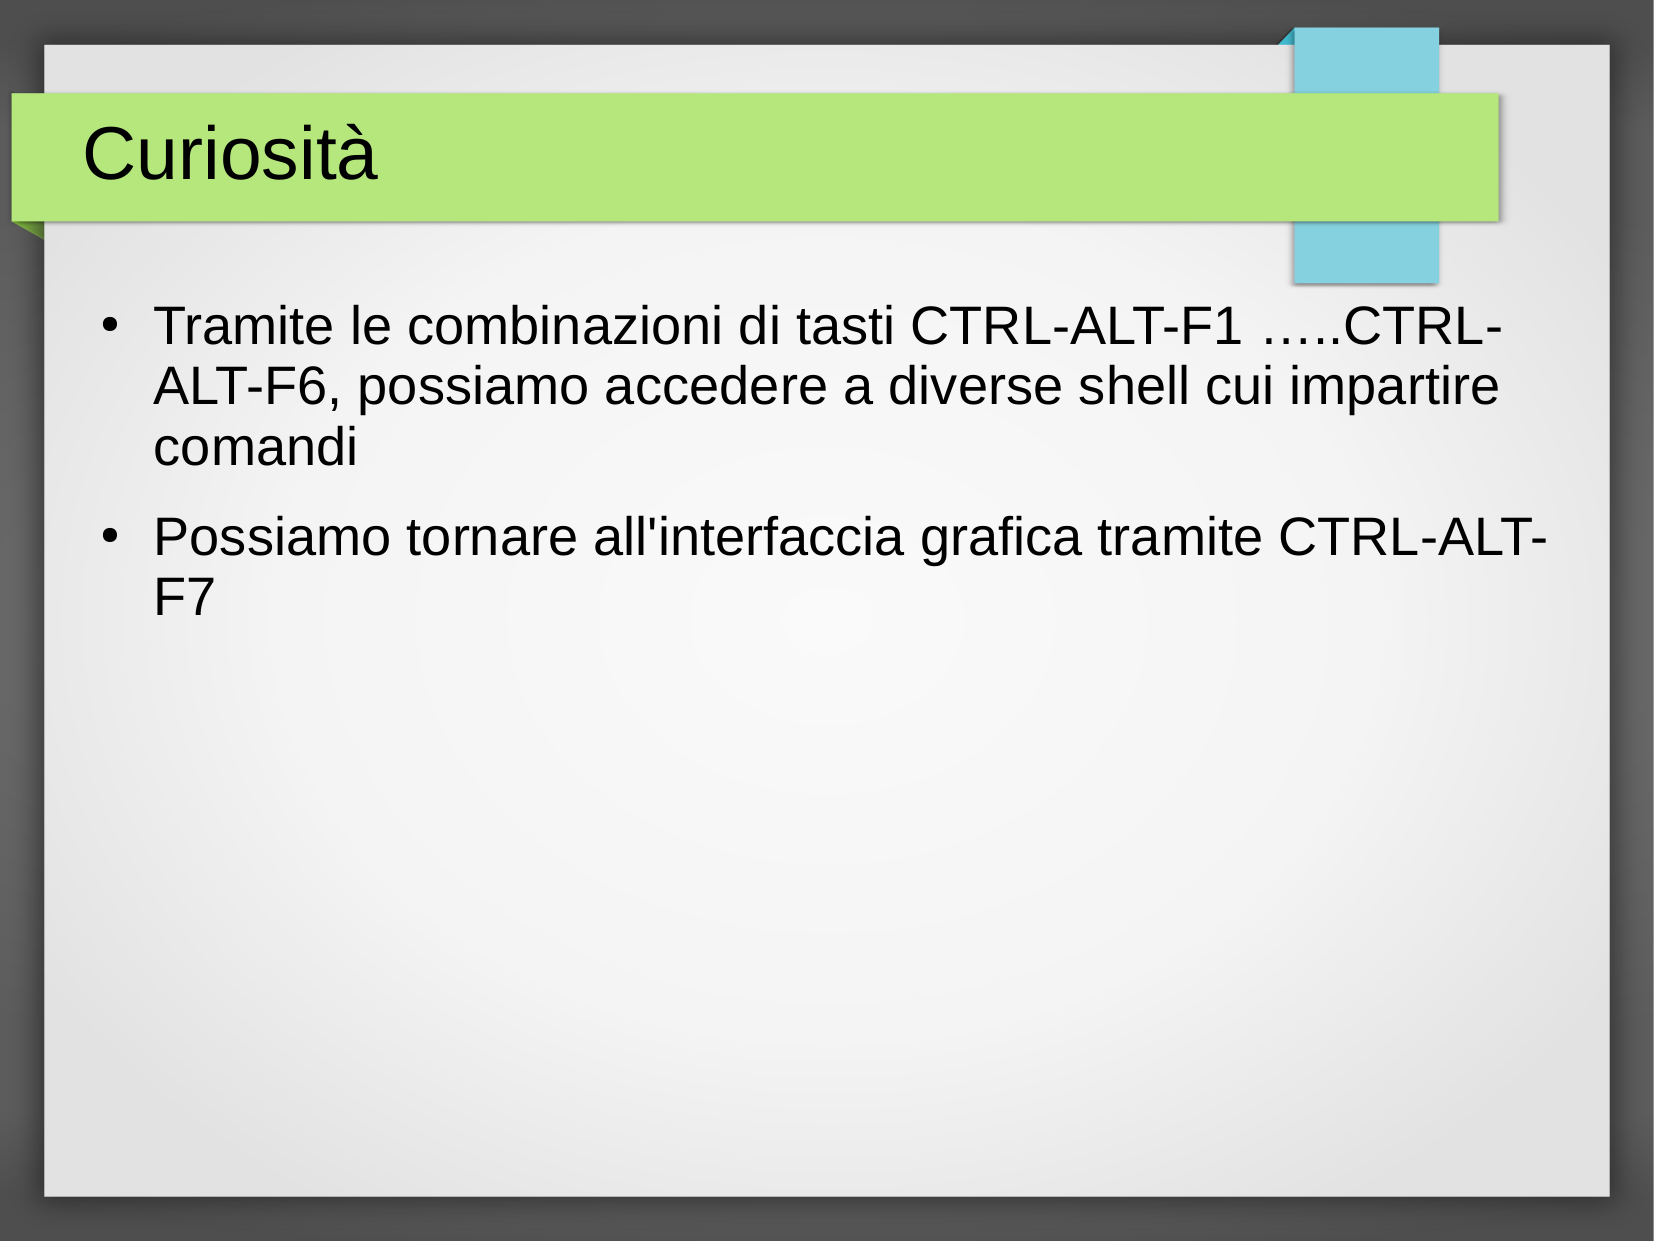

# Curiosità
Tramite le combinazioni di tasti CTRL-ALT-F1 …..CTRL-ALT-F6, possiamo accedere a diverse shell cui impartire comandi
Possiamo tornare all'interfaccia grafica tramite CTRL-ALT-F7